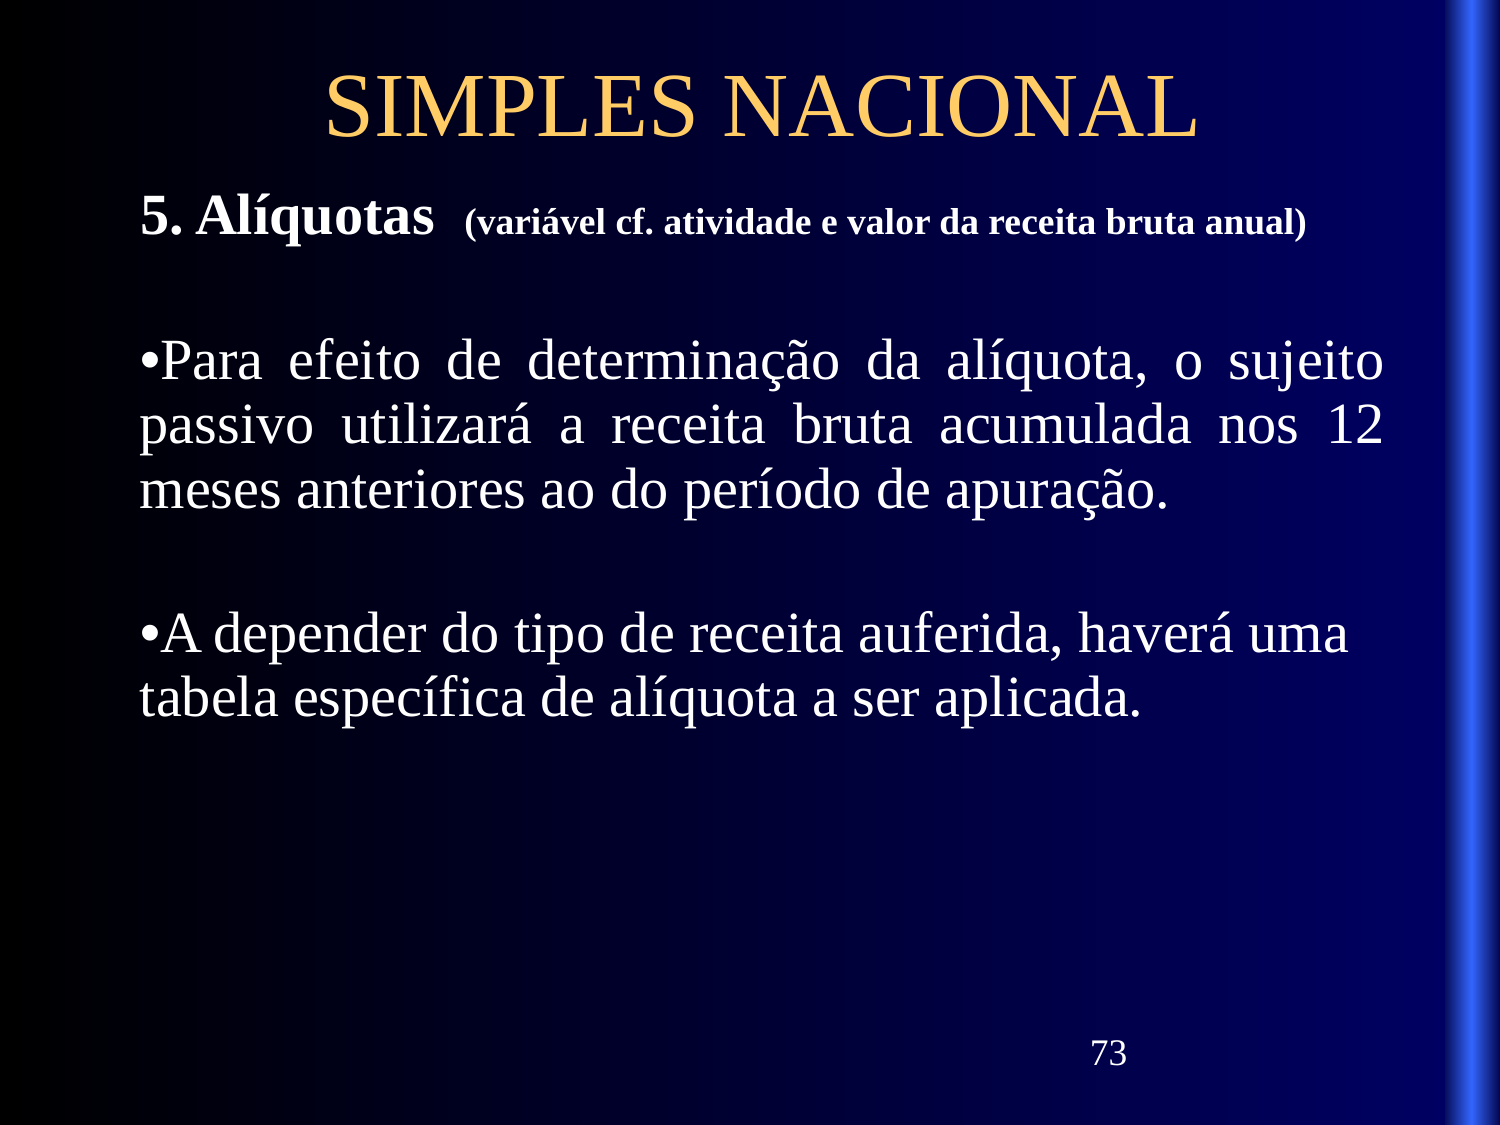

# SIMPLES NACIONAL
5. Alíquotas (variável cf. atividade e valor da receita bruta anual)
Para efeito de determinação da alíquota, o sujeito passivo utilizará a receita bruta acumulada nos 12 meses anteriores ao do período de apuração.
A depender do tipo de receita auferida, haverá uma tabela específica de alíquota a ser aplicada.